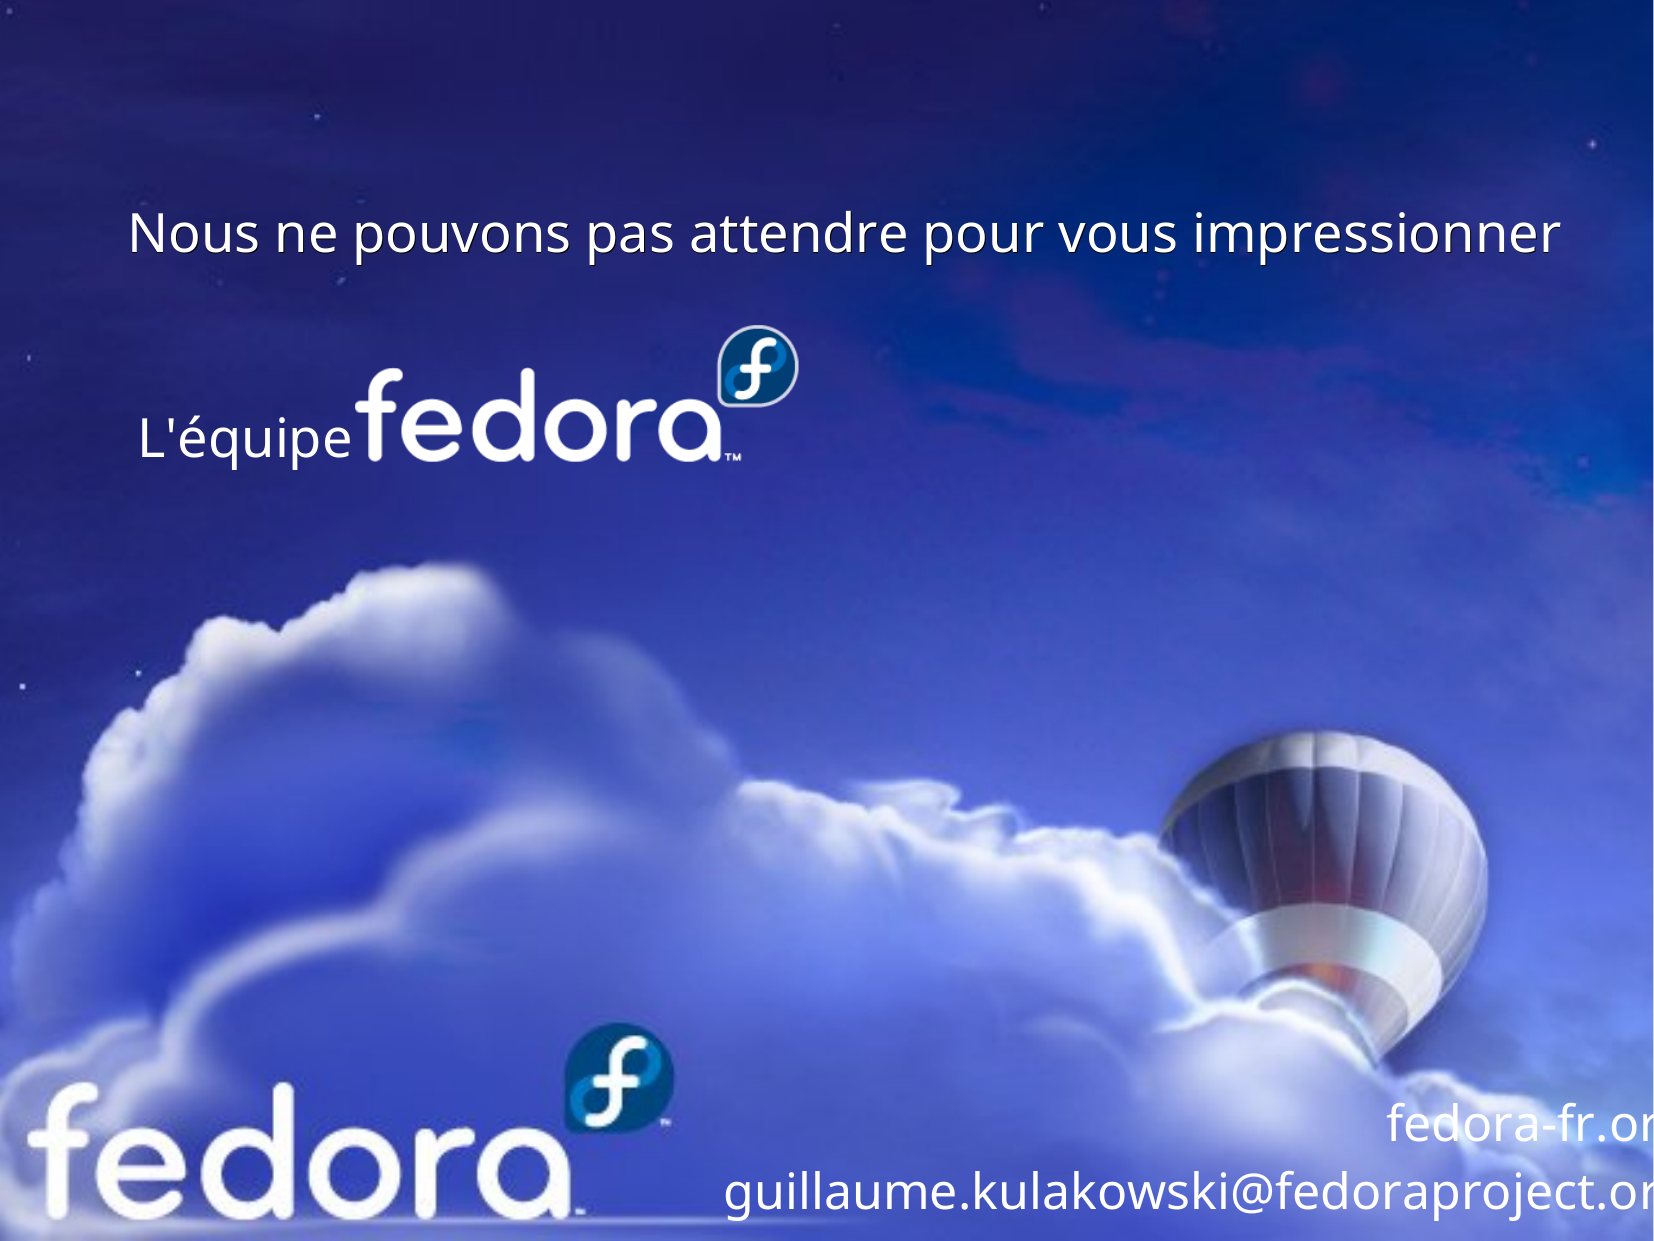

Nous ne pouvons pas attendre pour vous impressionner
L'équipe
fedora-fr.org
guillaume.kulakowski@fedoraproject.org